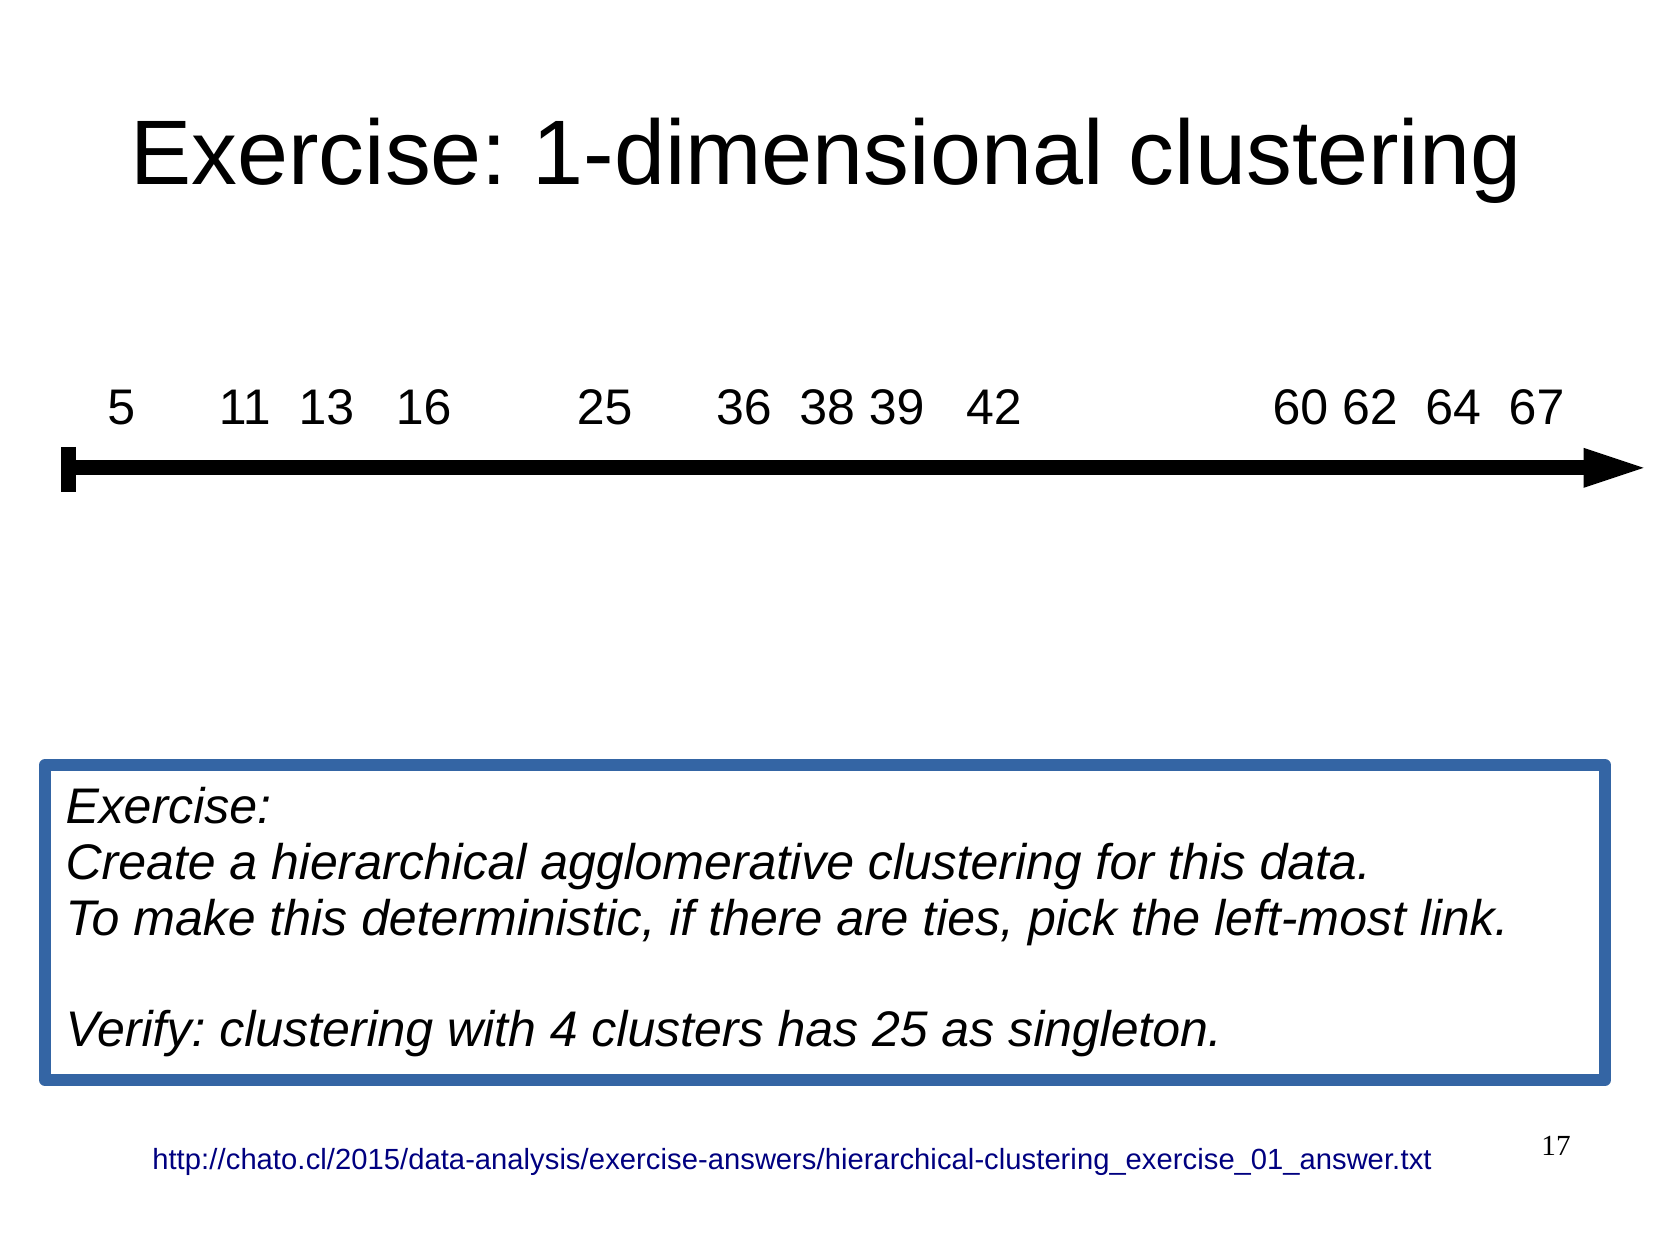

# Exercise: 1-dimensional clustering
 5 11 13 16 25 36 38 39 42 60 62 64 67
Exercise:
Create a hierarchical agglomerative clustering for this data.
To make this deterministic, if there are ties, pick the left-most link.
Verify: clustering with 4 clusters has 25 as singleton.
http://chato.cl/2015/data-analysis/exercise-answers/hierarchical-clustering_exercise_01_answer.txt
17